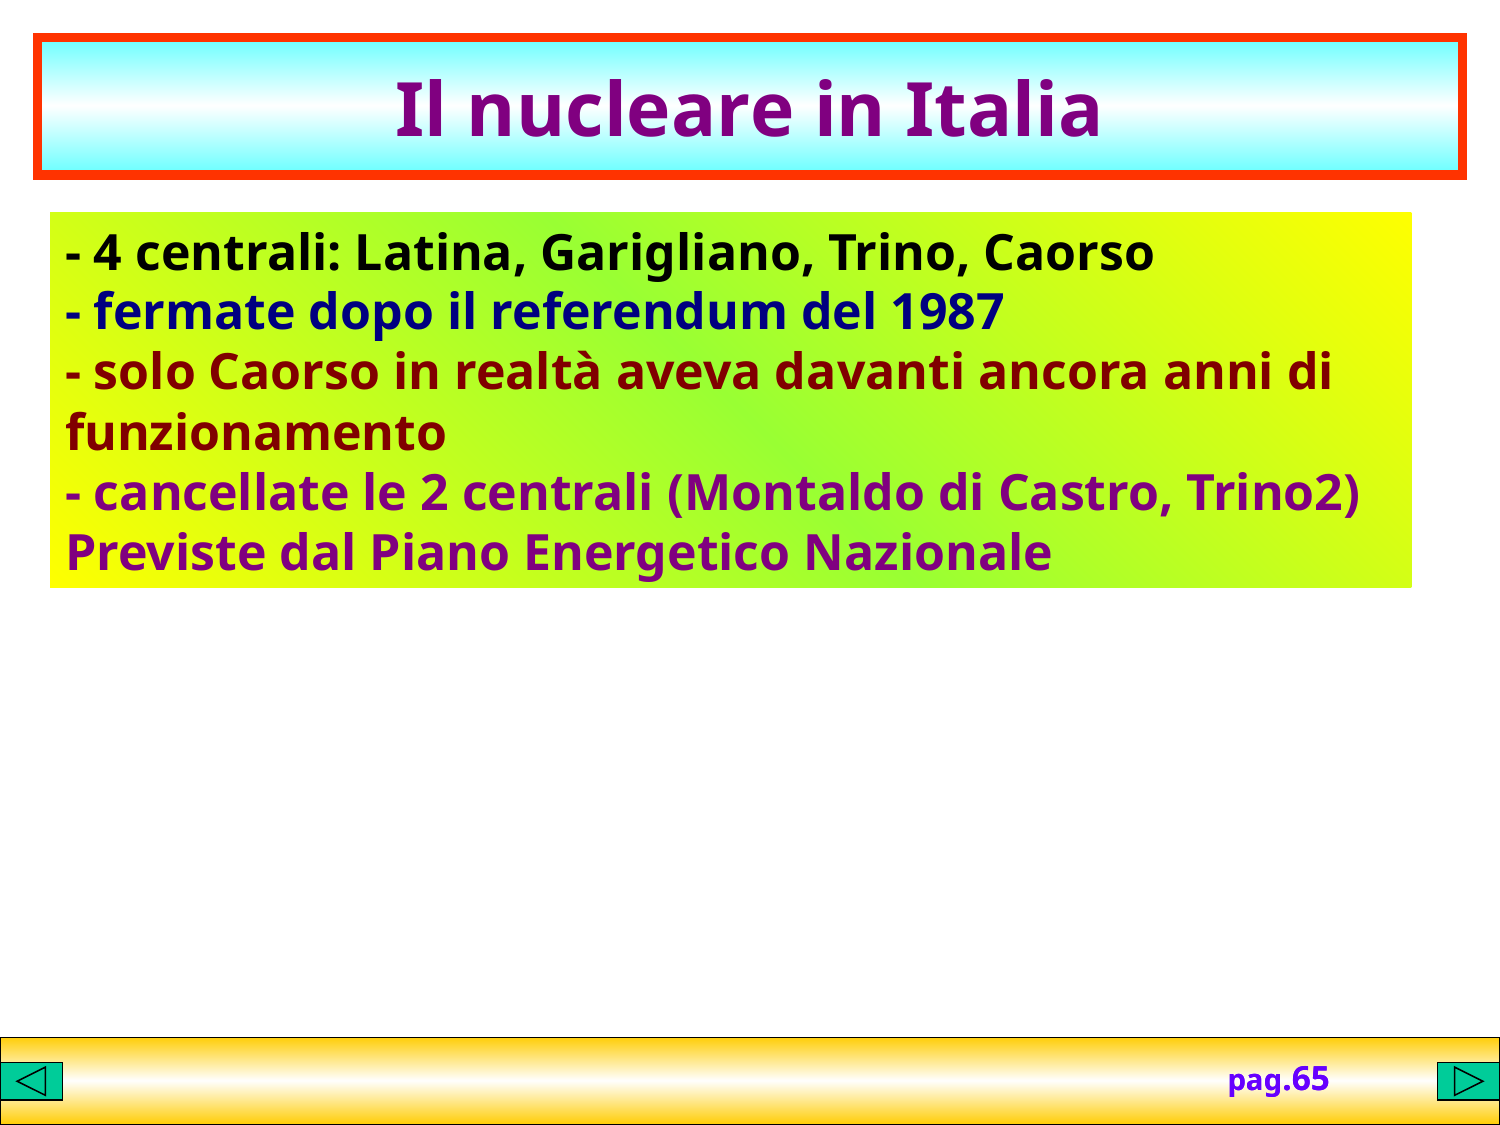

# Il nucleare in Italia
- 4 centrali: Latina, Garigliano, Trino, Caorso
- fermate dopo il referendum del 1987
- solo Caorso in realtà aveva davanti ancora anni di
funzionamento
- cancellate le 2 centrali (Montaldo di Castro, Trino2)
Previste dal Piano Energetico Nazionale
pag.
65